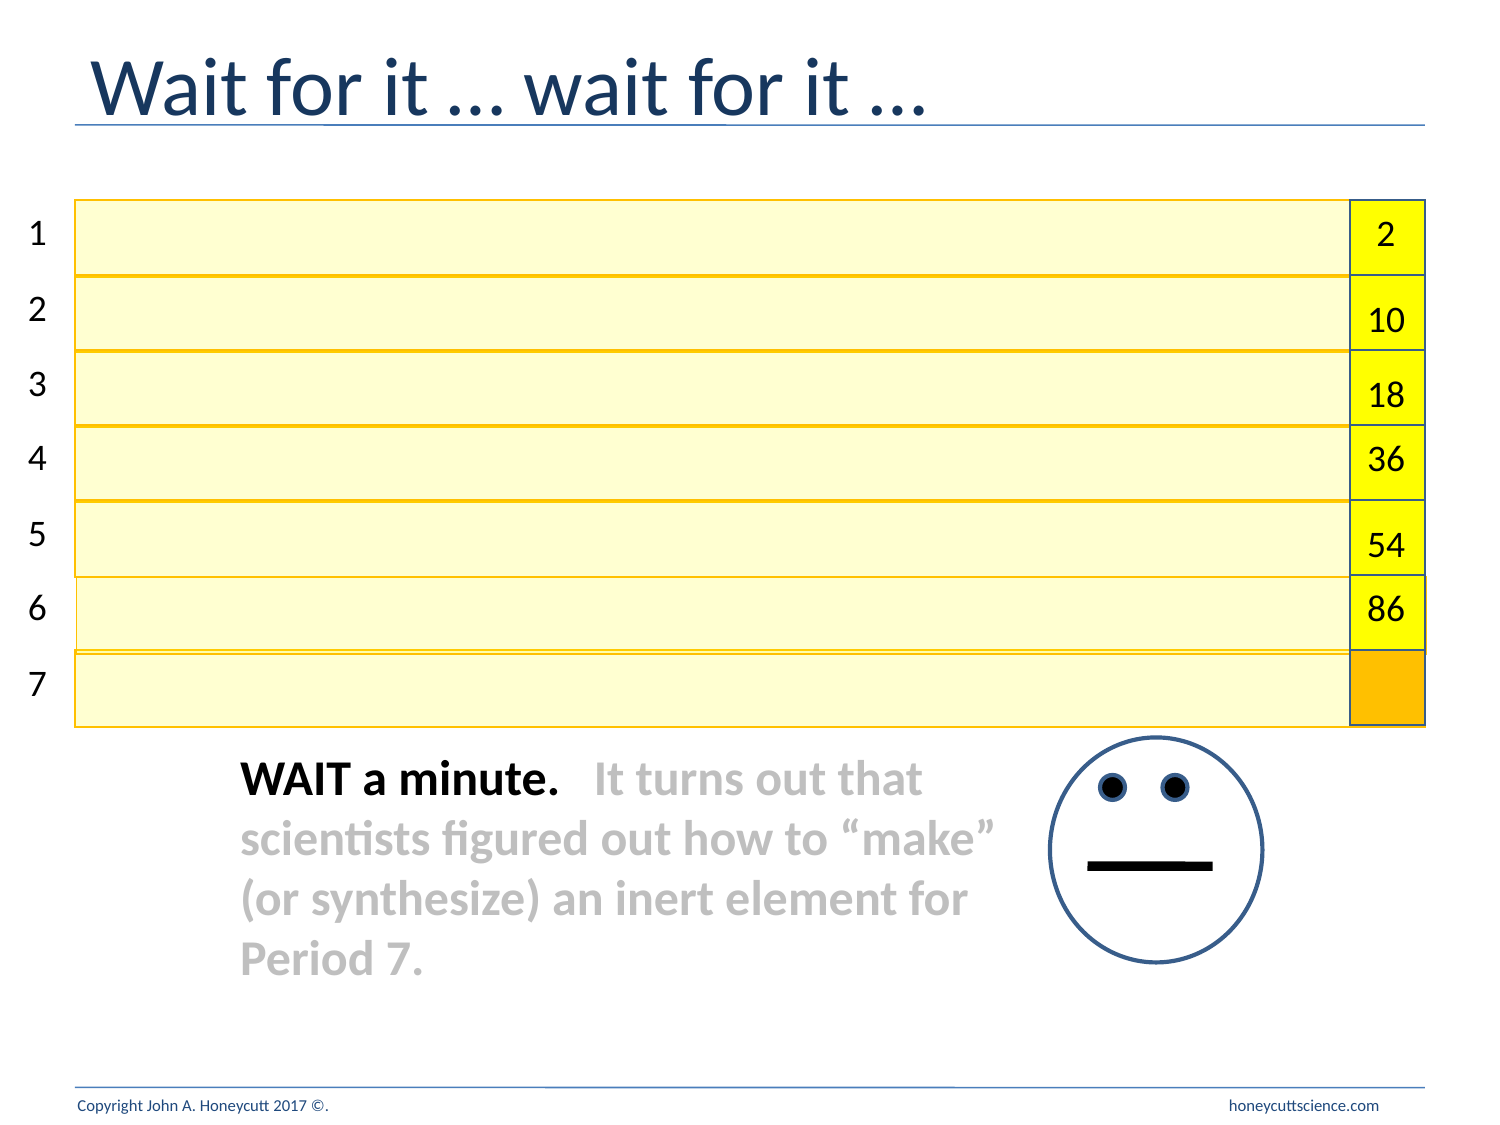

# Wait for it … wait for it …
1
2
10
2
18
3
4
36
54
5
6
86
7
WAIT a minute. It turns out that scientists figured out how to “make” (or synthesize) an inert element for Period 7.